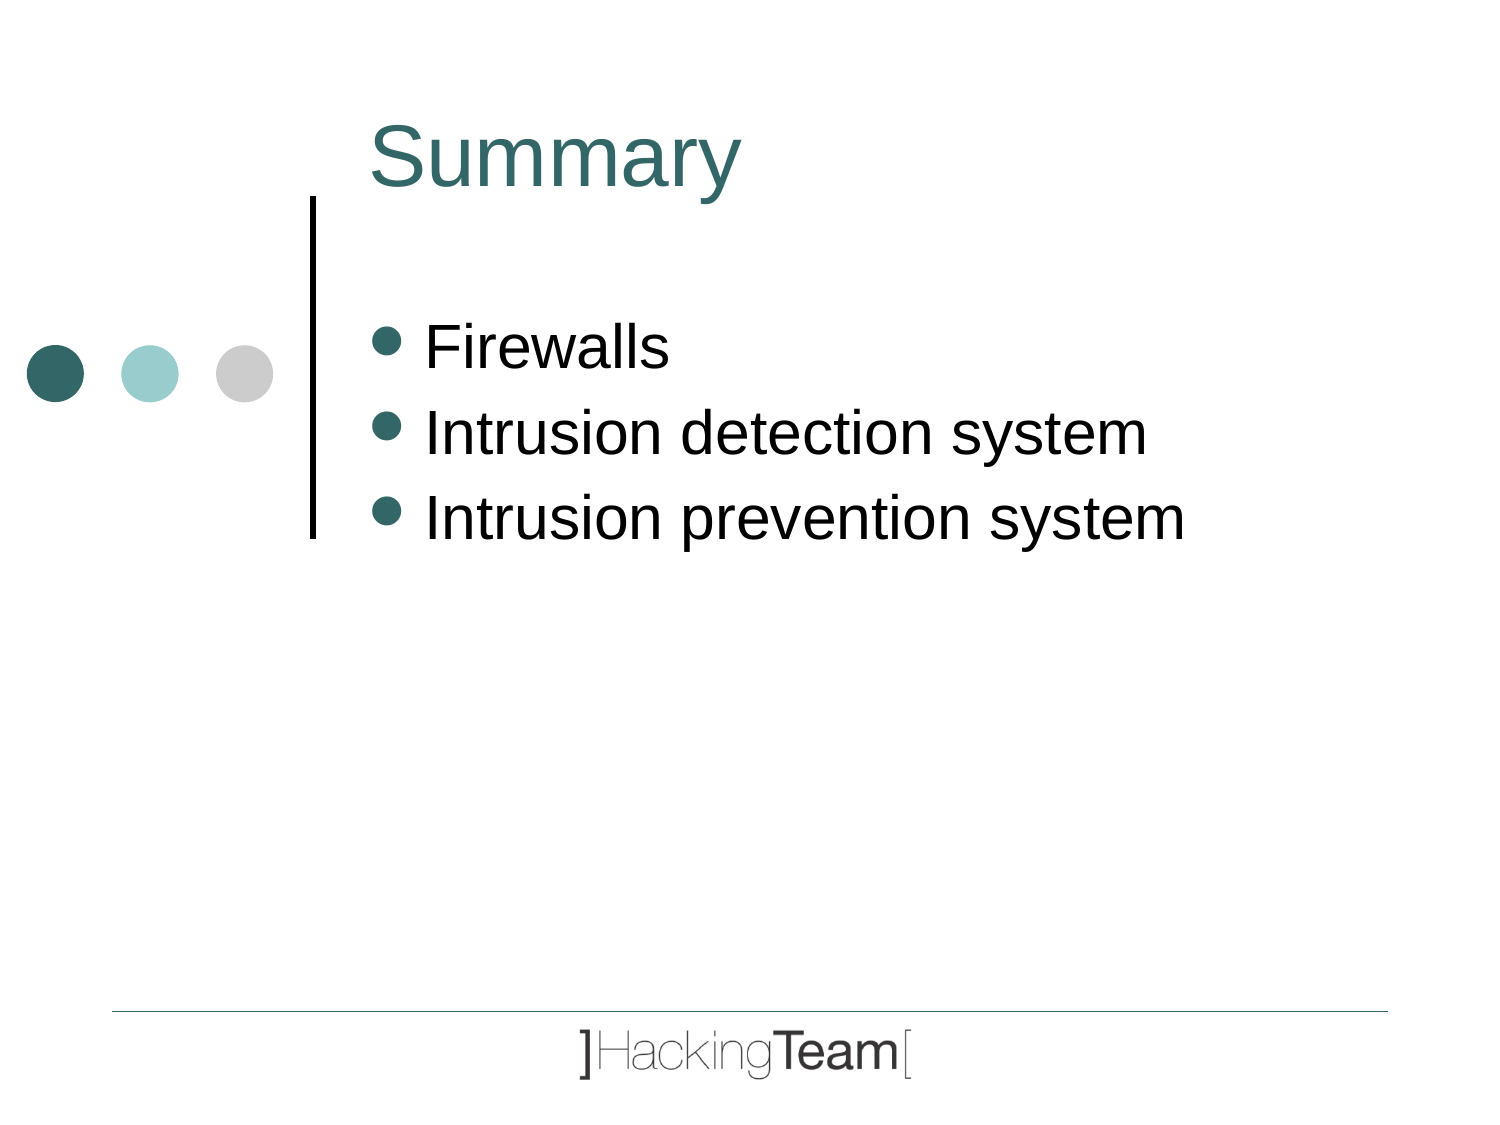

# Summary
Firewalls
Intrusion detection system
Intrusion prevention system